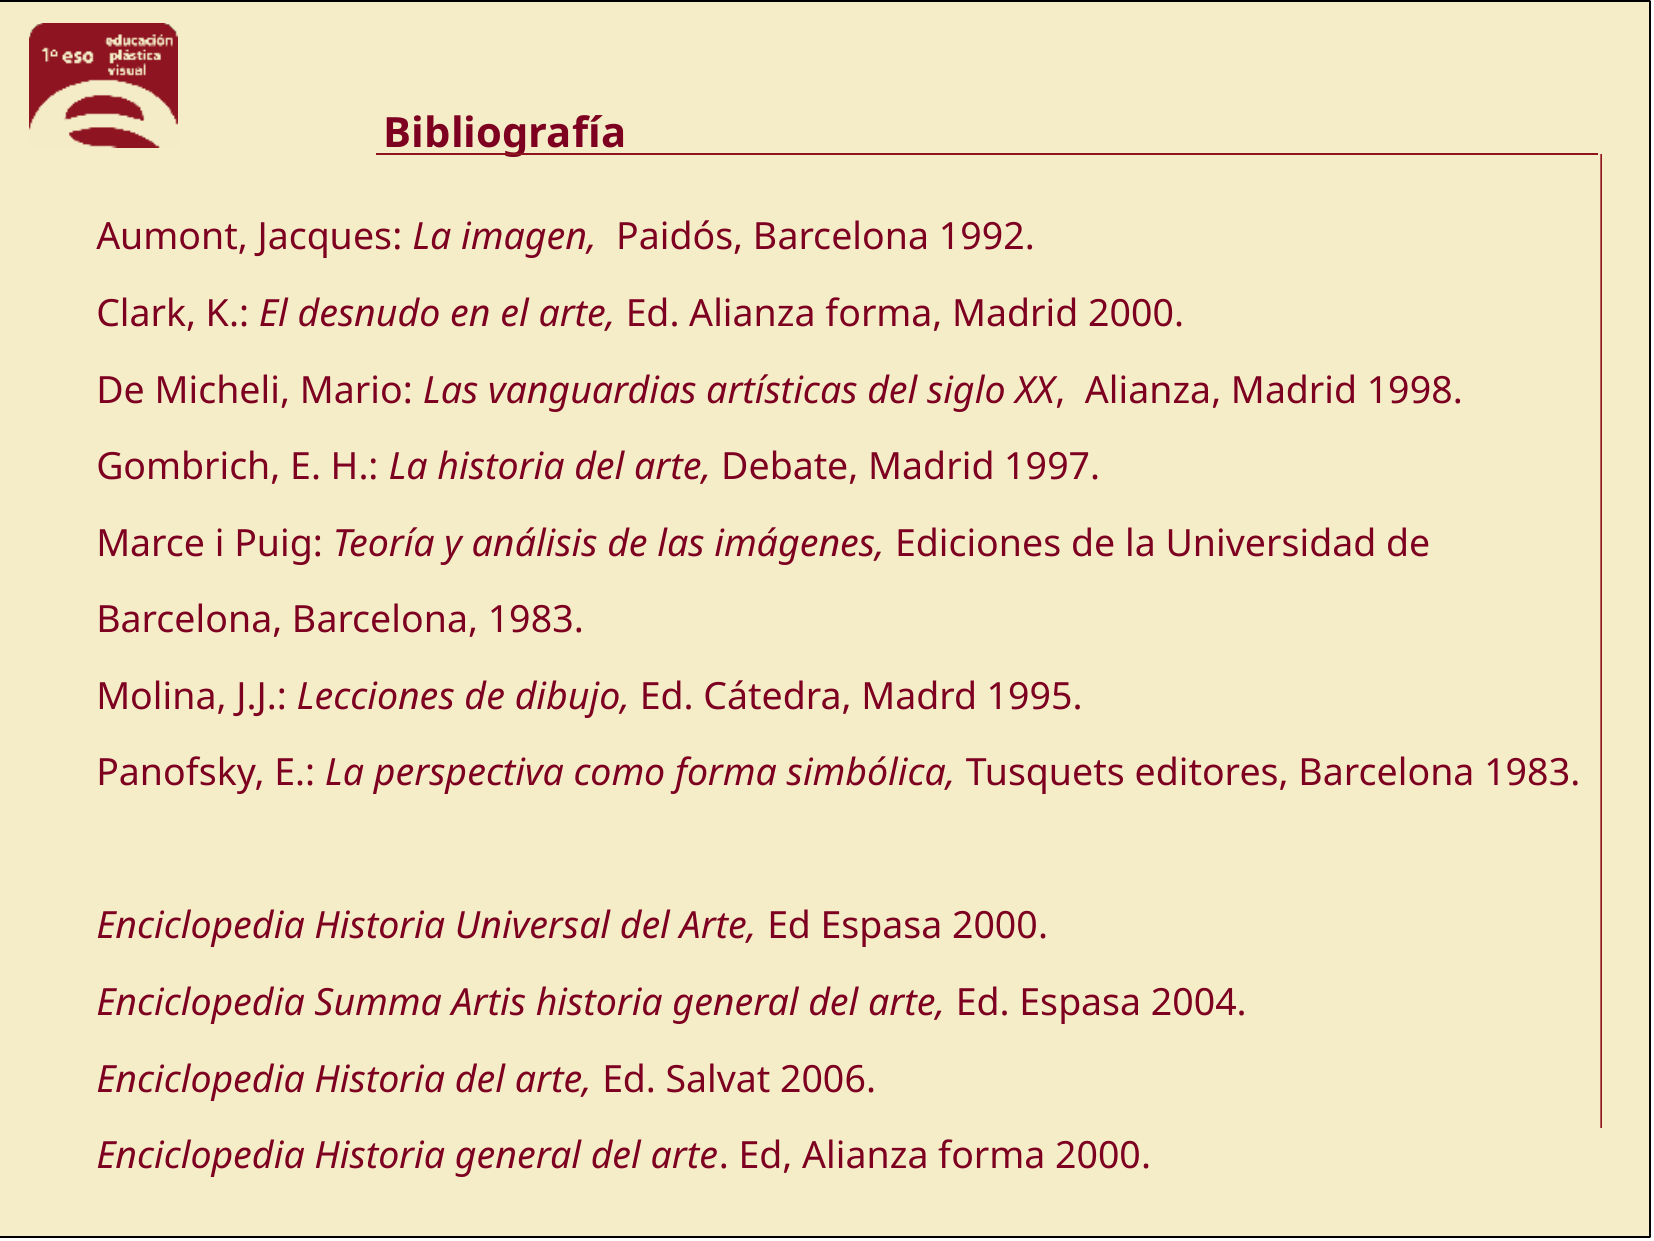

Bibliografía
Aumont, Jacques: La imagen, Paidós, Barcelona 1992.
Clark, K.: El desnudo en el arte, Ed. Alianza forma, Madrid 2000.
De Micheli, Mario: Las vanguardias artísticas del siglo XX, Alianza, Madrid 1998.
Gombrich, E. H.: La historia del arte, Debate, Madrid 1997.
Marce i Puig: Teoría y análisis de las imágenes, Ediciones de la Universidad de Barcelona, Barcelona, 1983.
Molina, J.J.: Lecciones de dibujo, Ed. Cátedra, Madrd 1995.
Panofsky, E.: La perspectiva como forma simbólica, Tusquets editores, Barcelona 1983.
Enciclopedia Historia Universal del Arte, Ed Espasa 2000.
Enciclopedia Summa Artis historia general del arte, Ed. Espasa 2004.
Enciclopedia Historia del arte, Ed. Salvat 2006.
Enciclopedia Historia general del arte. Ed, Alianza forma 2000.
#